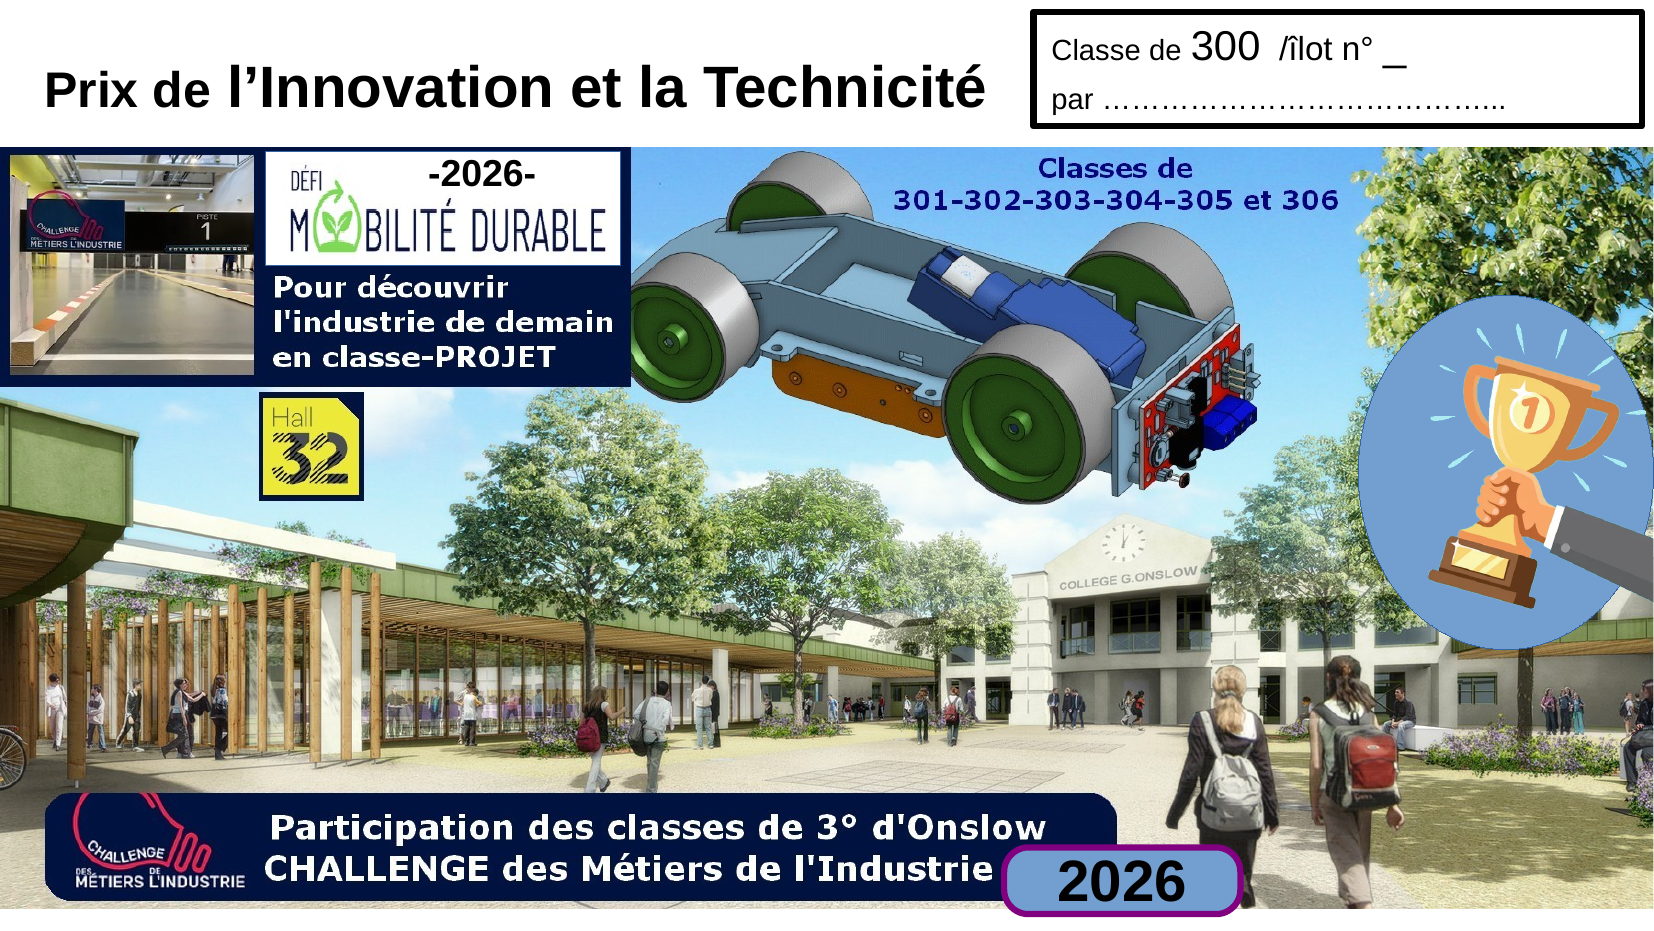

Classe de 300 /îlot n° _
par …………………………………...
Prix de l’Innovation et la Technicité
-2026-
2026